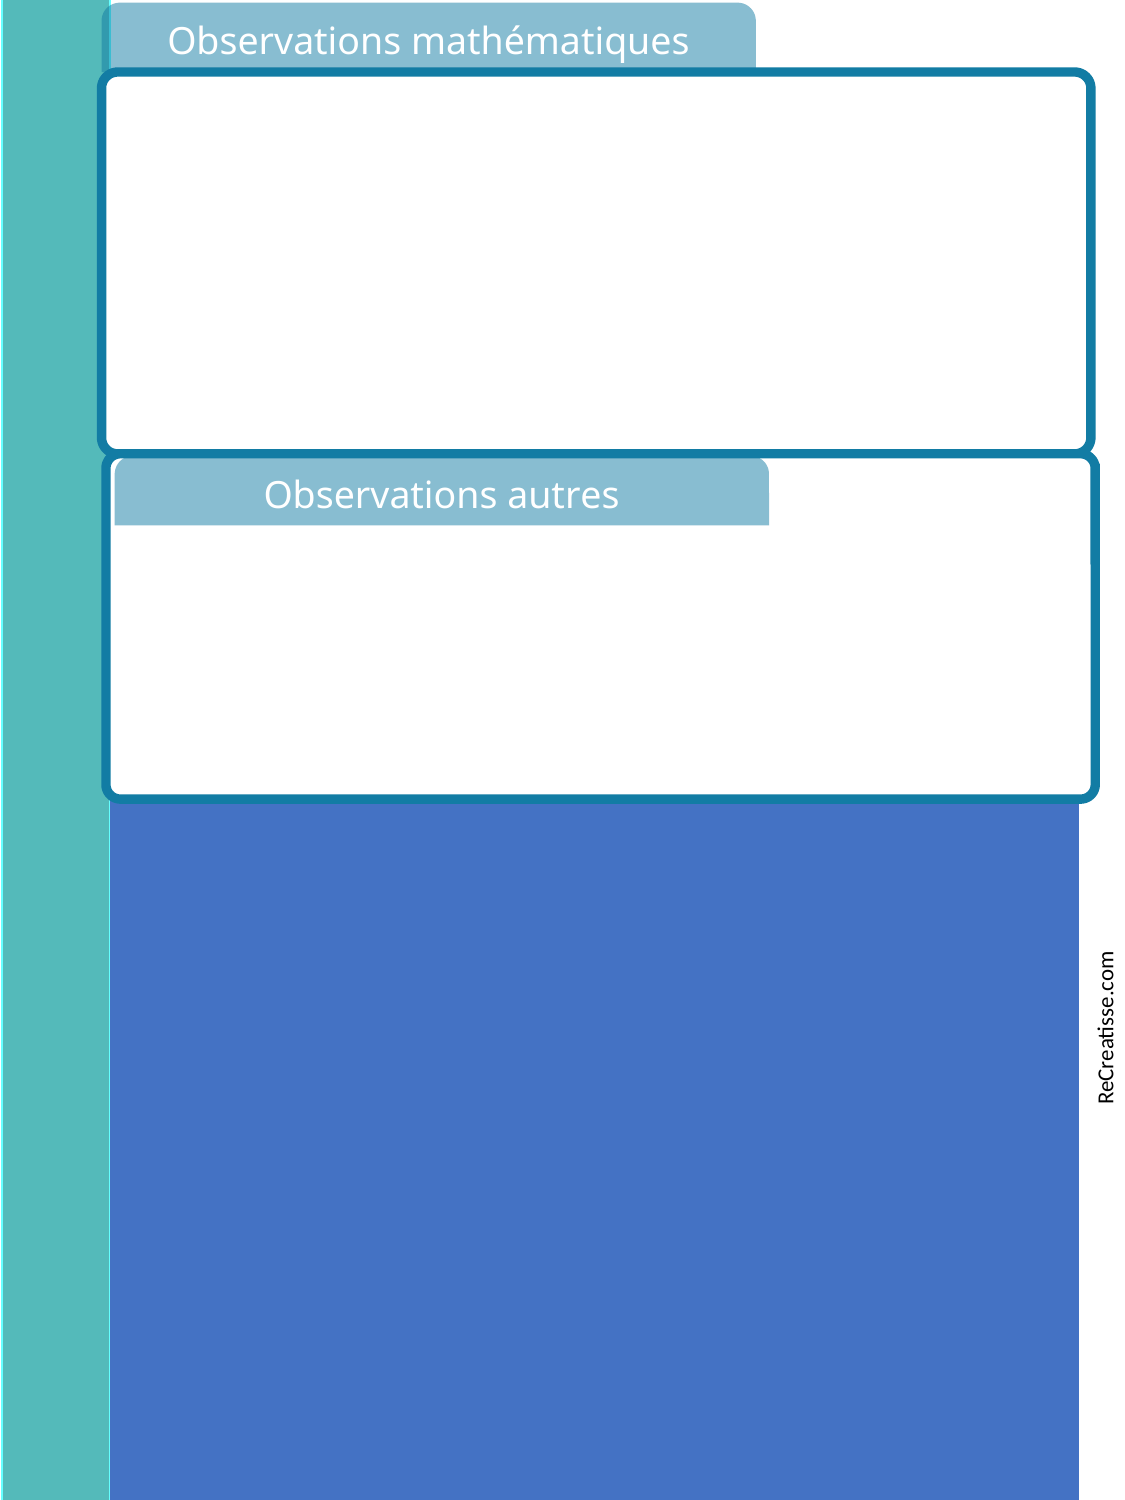

Observations mathématiques
Observations autres
| | |
| --- | --- |
| | |
| | |
| | |
| | |
| | |
| | |
| | |
ReCreatisse.com